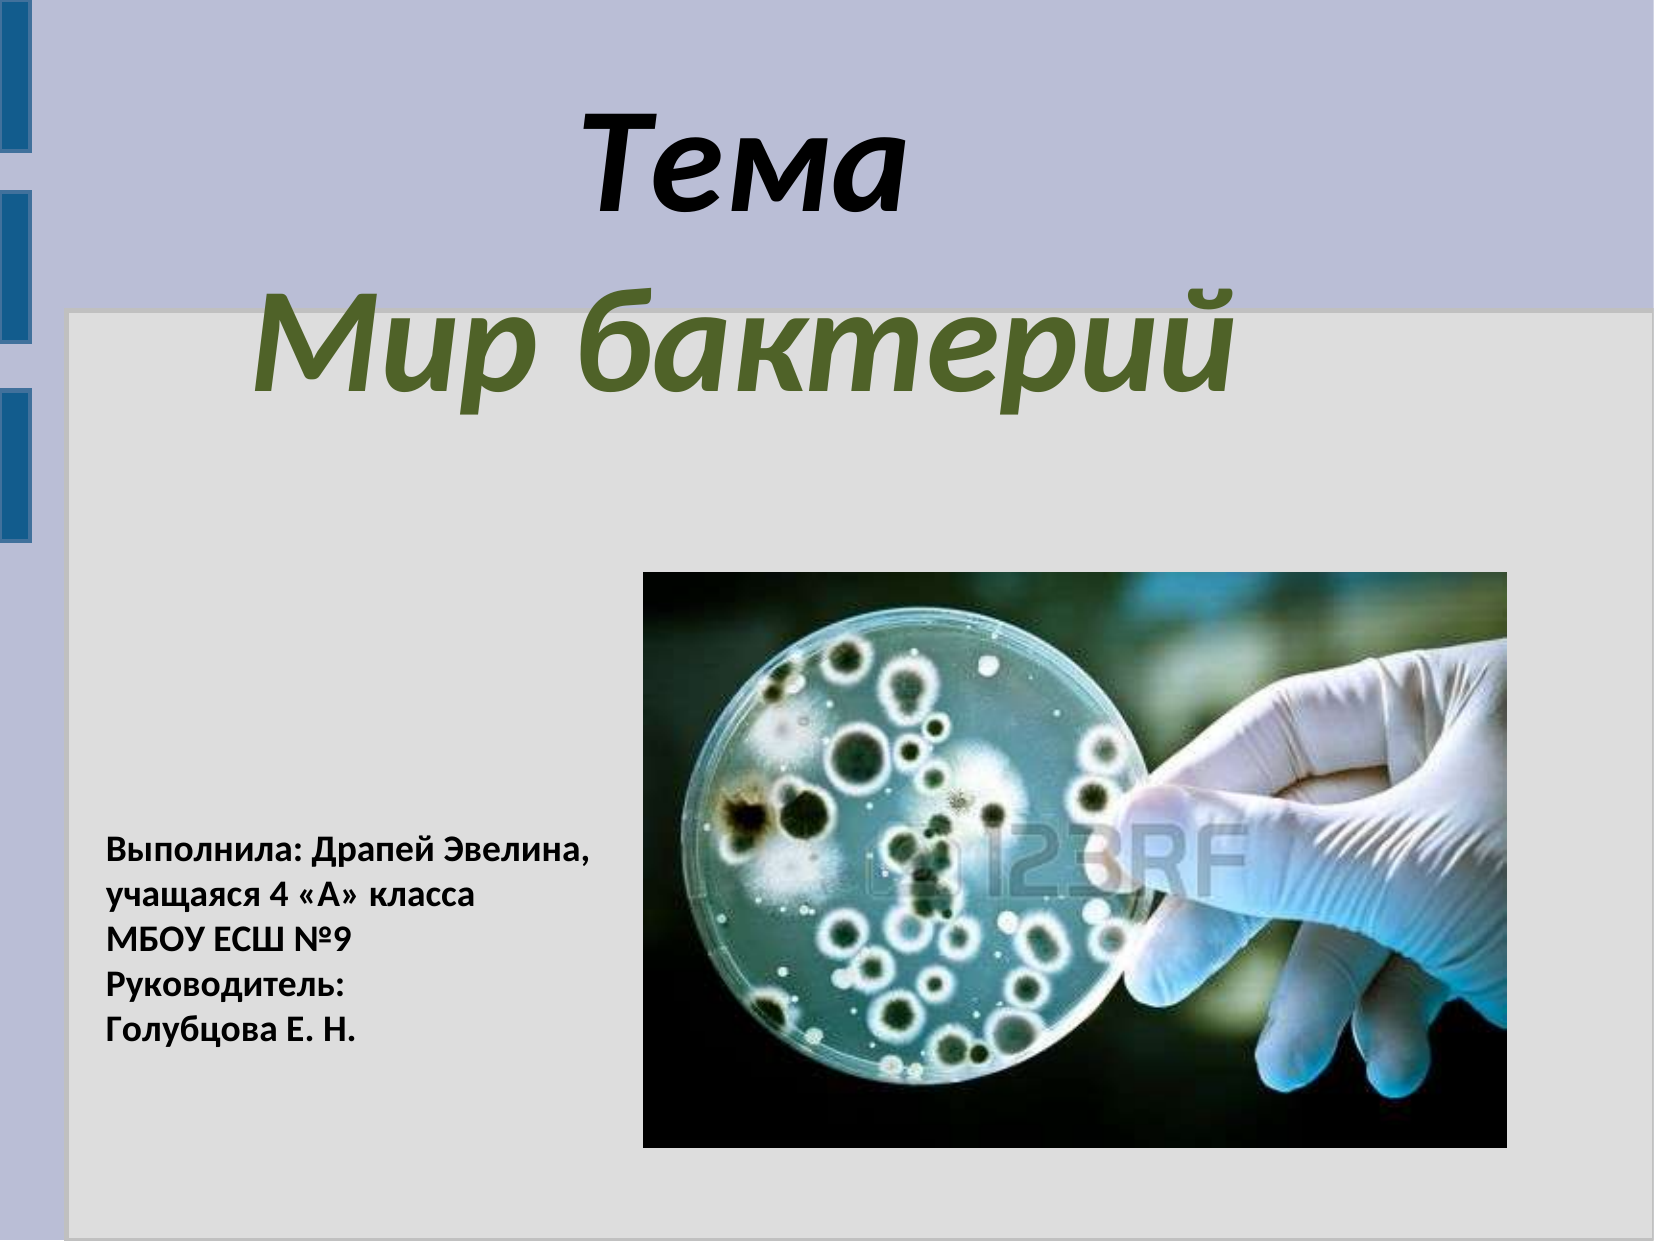

Тема
Мир бактерий
# Выполнила: Драпей Эвелина,
учащаяся 4 «А» класса
МБОУ ЕСШ №9
Руководитель:
Голубцова Е. Н.